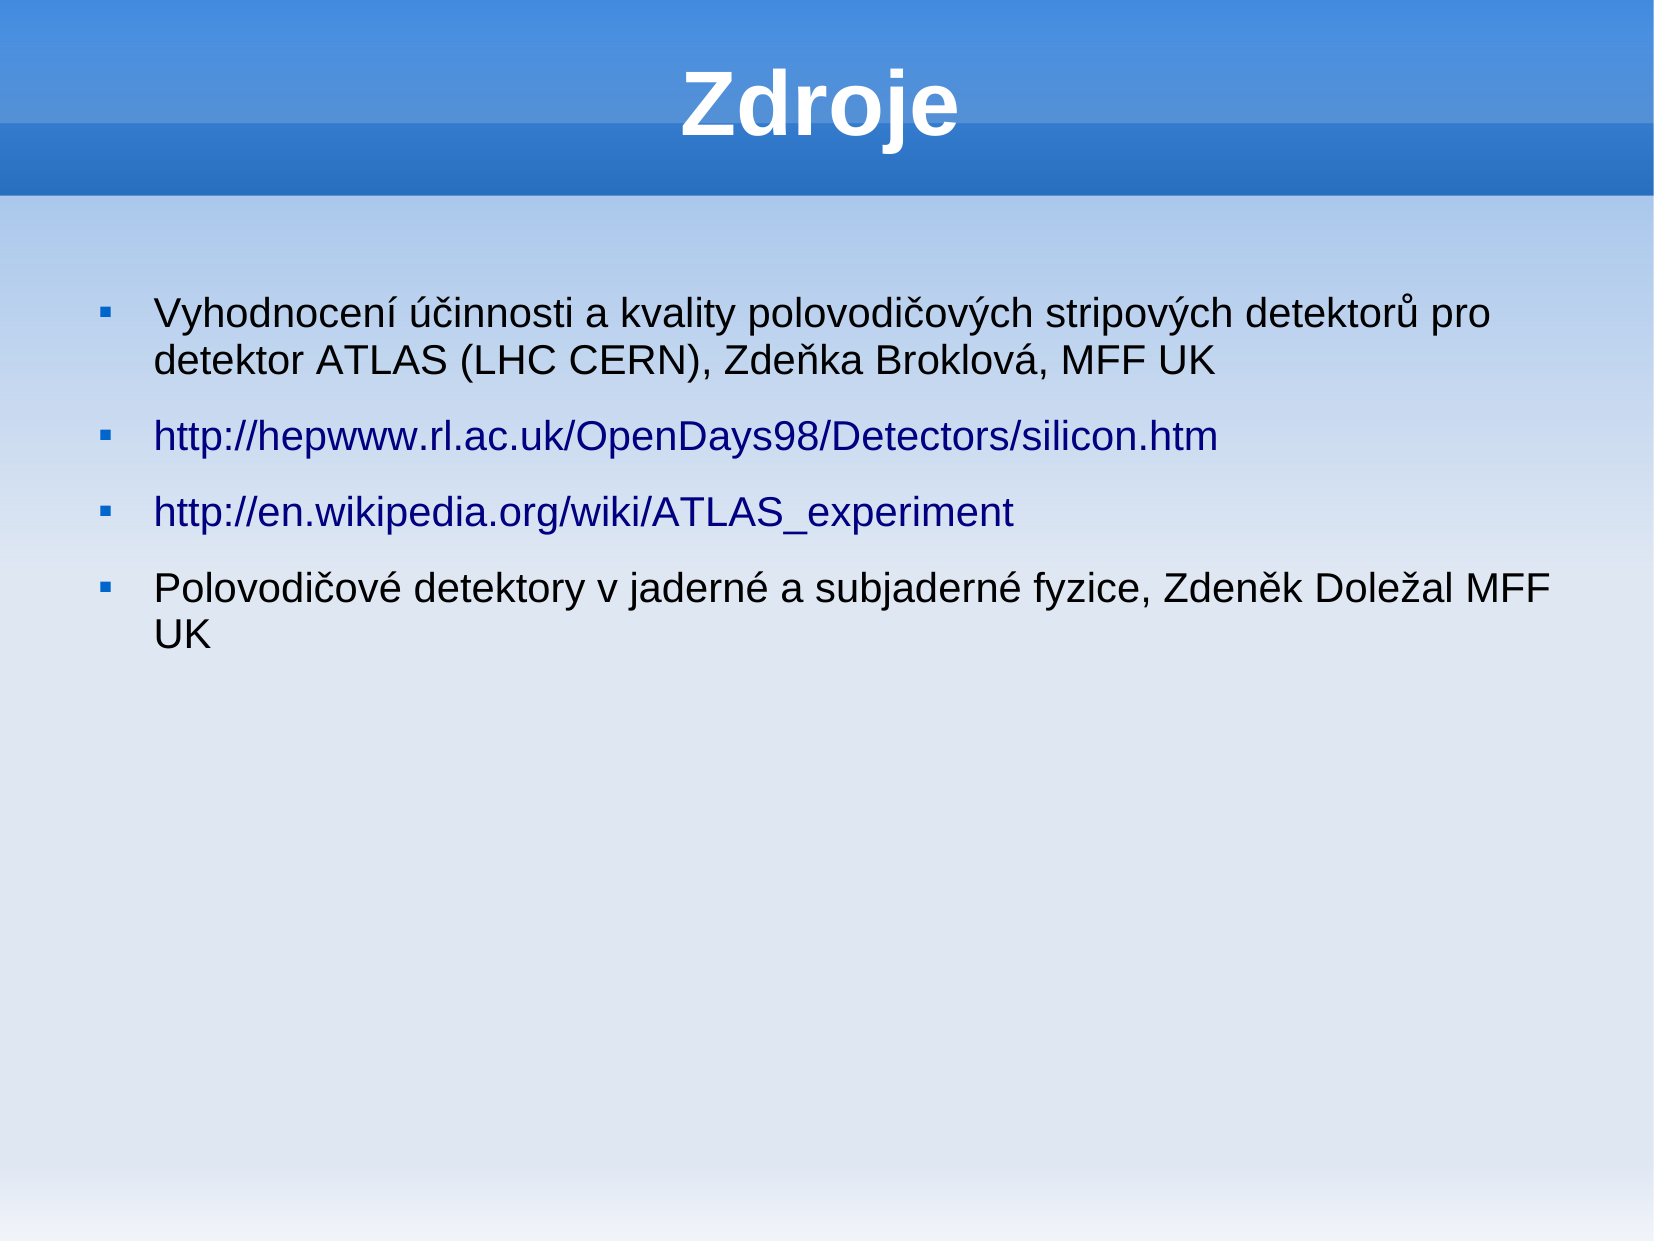

# Zdroje
Vyhodnocení účinnosti a kvality polovodičových stripových detektorů pro detektor ATLAS (LHC CERN), Zdeňka Broklová, MFF UK
http://hepwww.rl.ac.uk/OpenDays98/Detectors/silicon.htm
http://en.wikipedia.org/wiki/ATLAS_experiment
Polovodičové detektory v jaderné a subjaderné fyzice, Zdeněk Doležal MFF UK